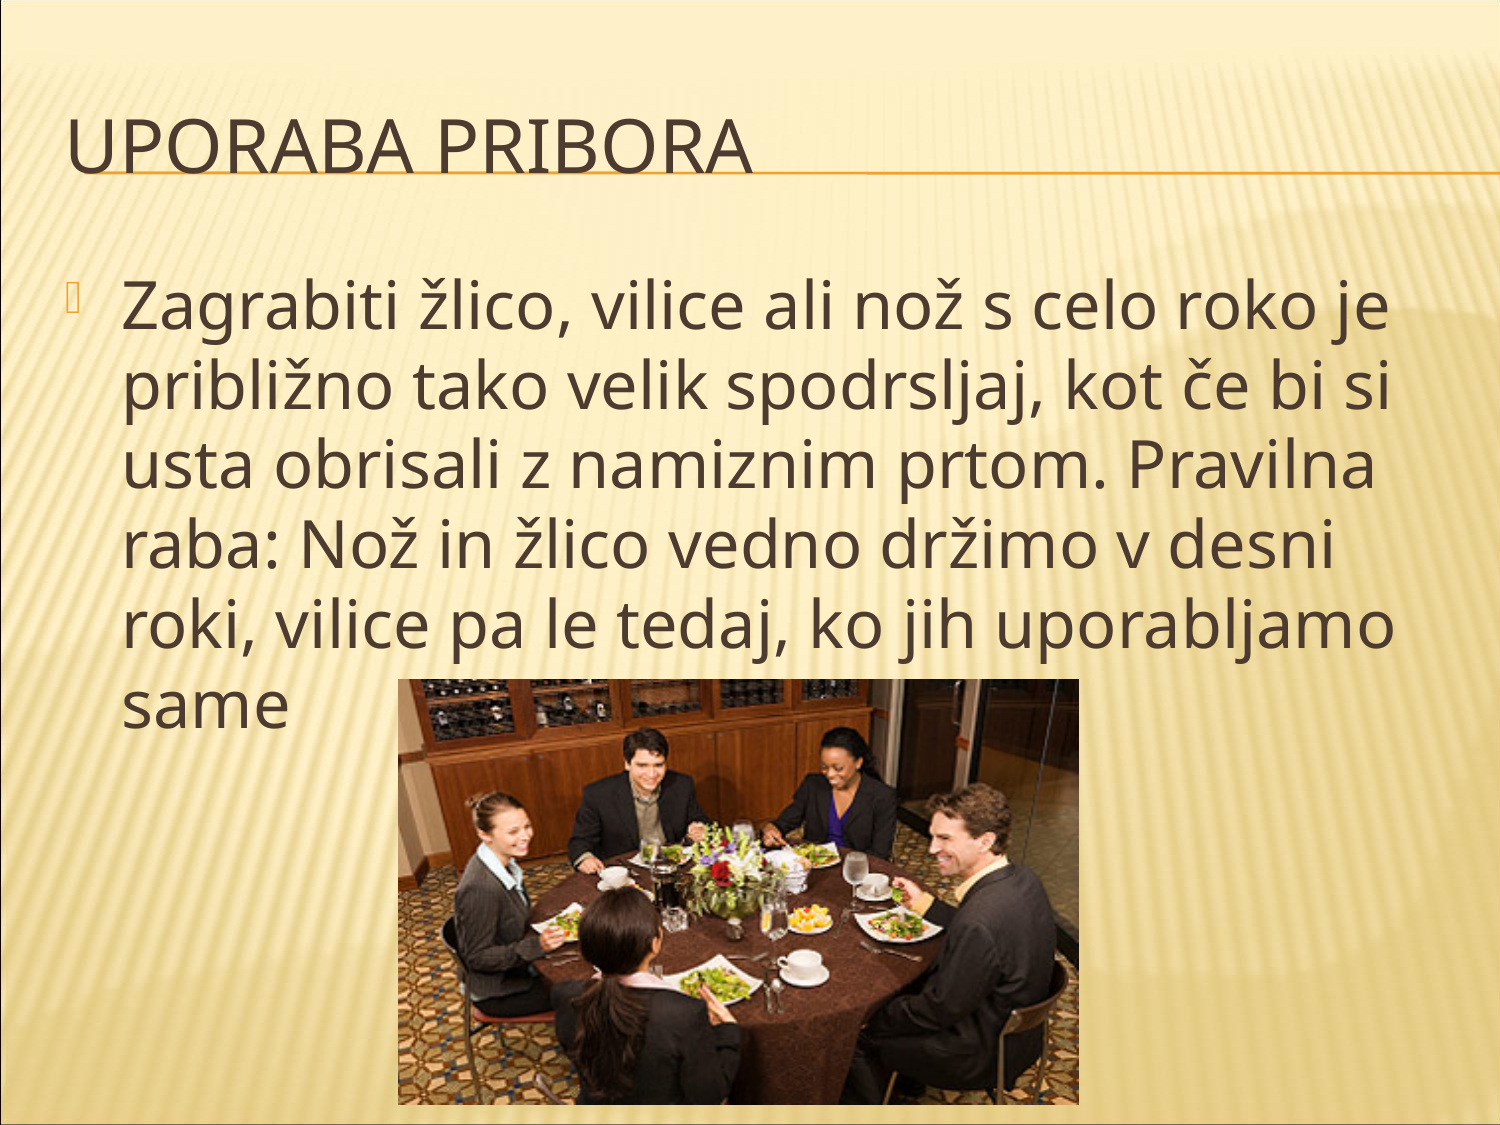

# Uporaba pribora
Zagrabiti žlico, vilice ali nož s celo roko je približno tako velik spodrsljaj, kot če bi si usta obrisali z namiznim prtom. Pravilna raba: Nož in žlico vedno držimo v desni roki, vilice pa le tedaj, ko jih uporabljamo same